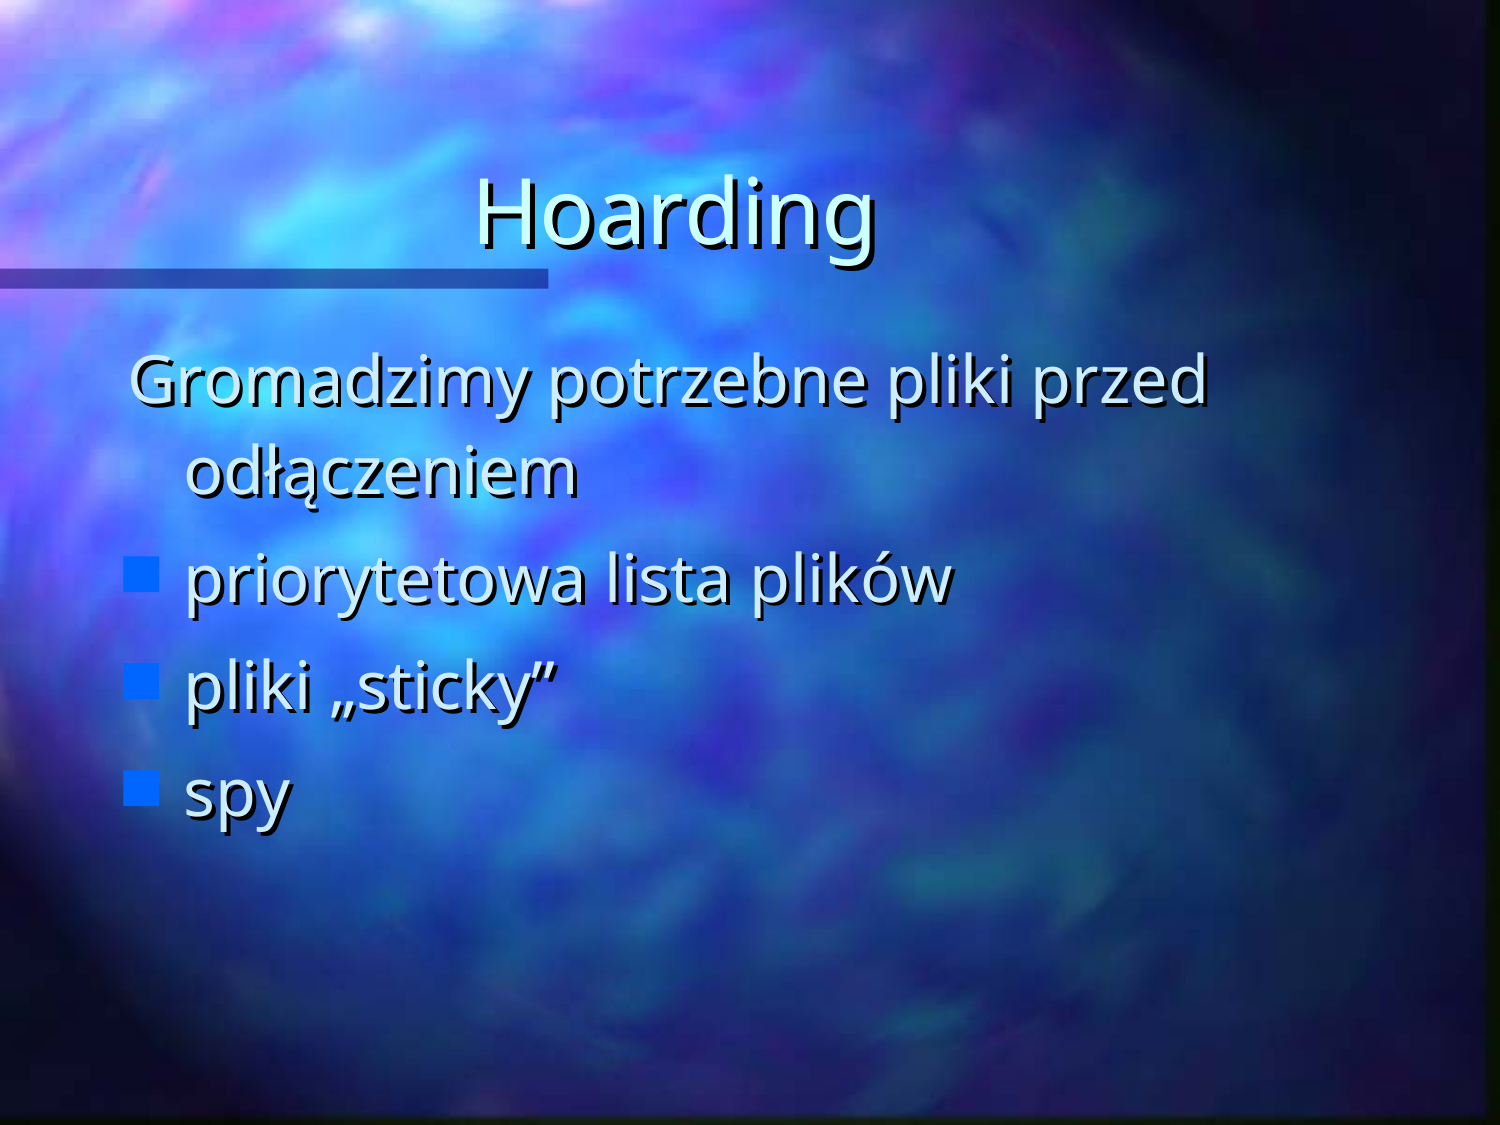

# Hoarding
Gromadzimy potrzebne pliki przed odłączeniem
priorytetowa lista plików
pliki „sticky”
spy